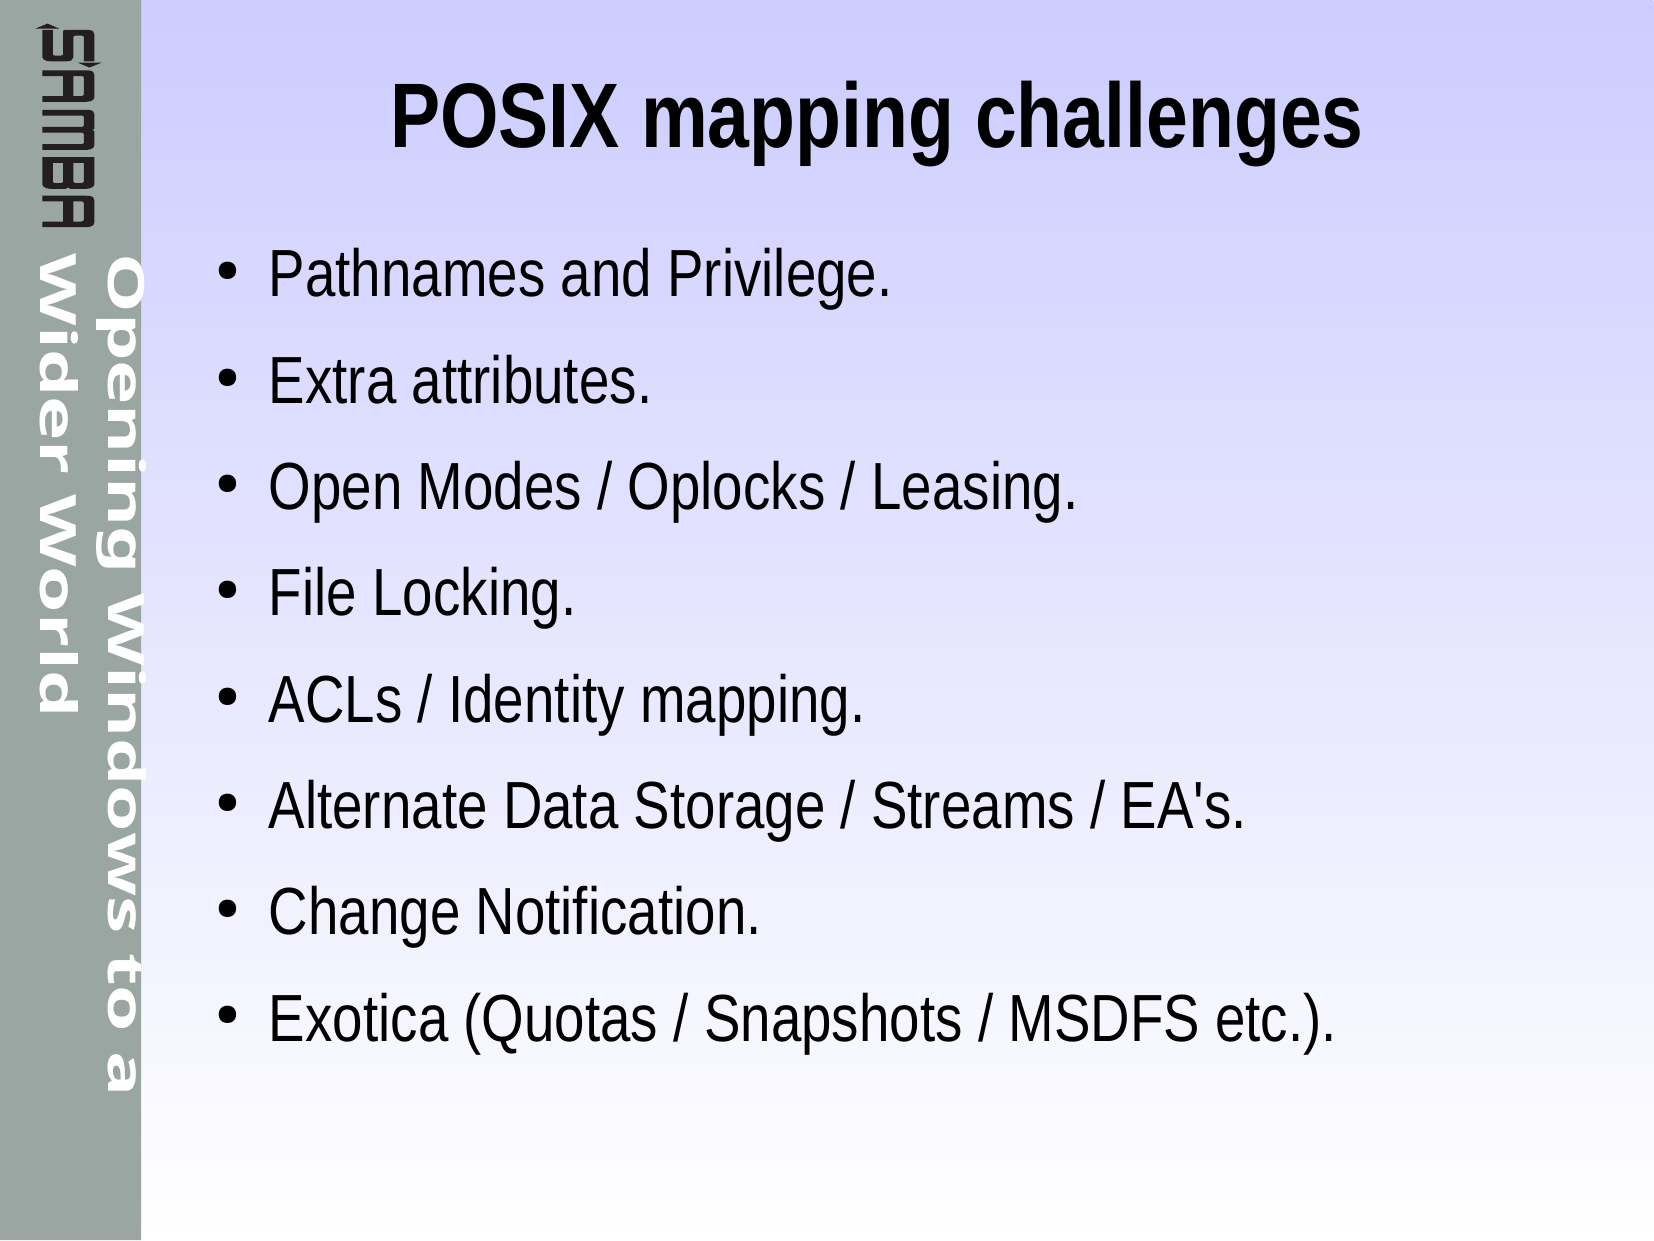

# POSIX mapping challenges
Pathnames and Privilege.
Extra attributes.
Open Modes / Oplocks / Leasing.
File Locking.
ACLs / Identity mapping.
Alternate Data Storage / Streams / EA's.
Change Notification.
Exotica (Quotas / Snapshots / MSDFS etc.).